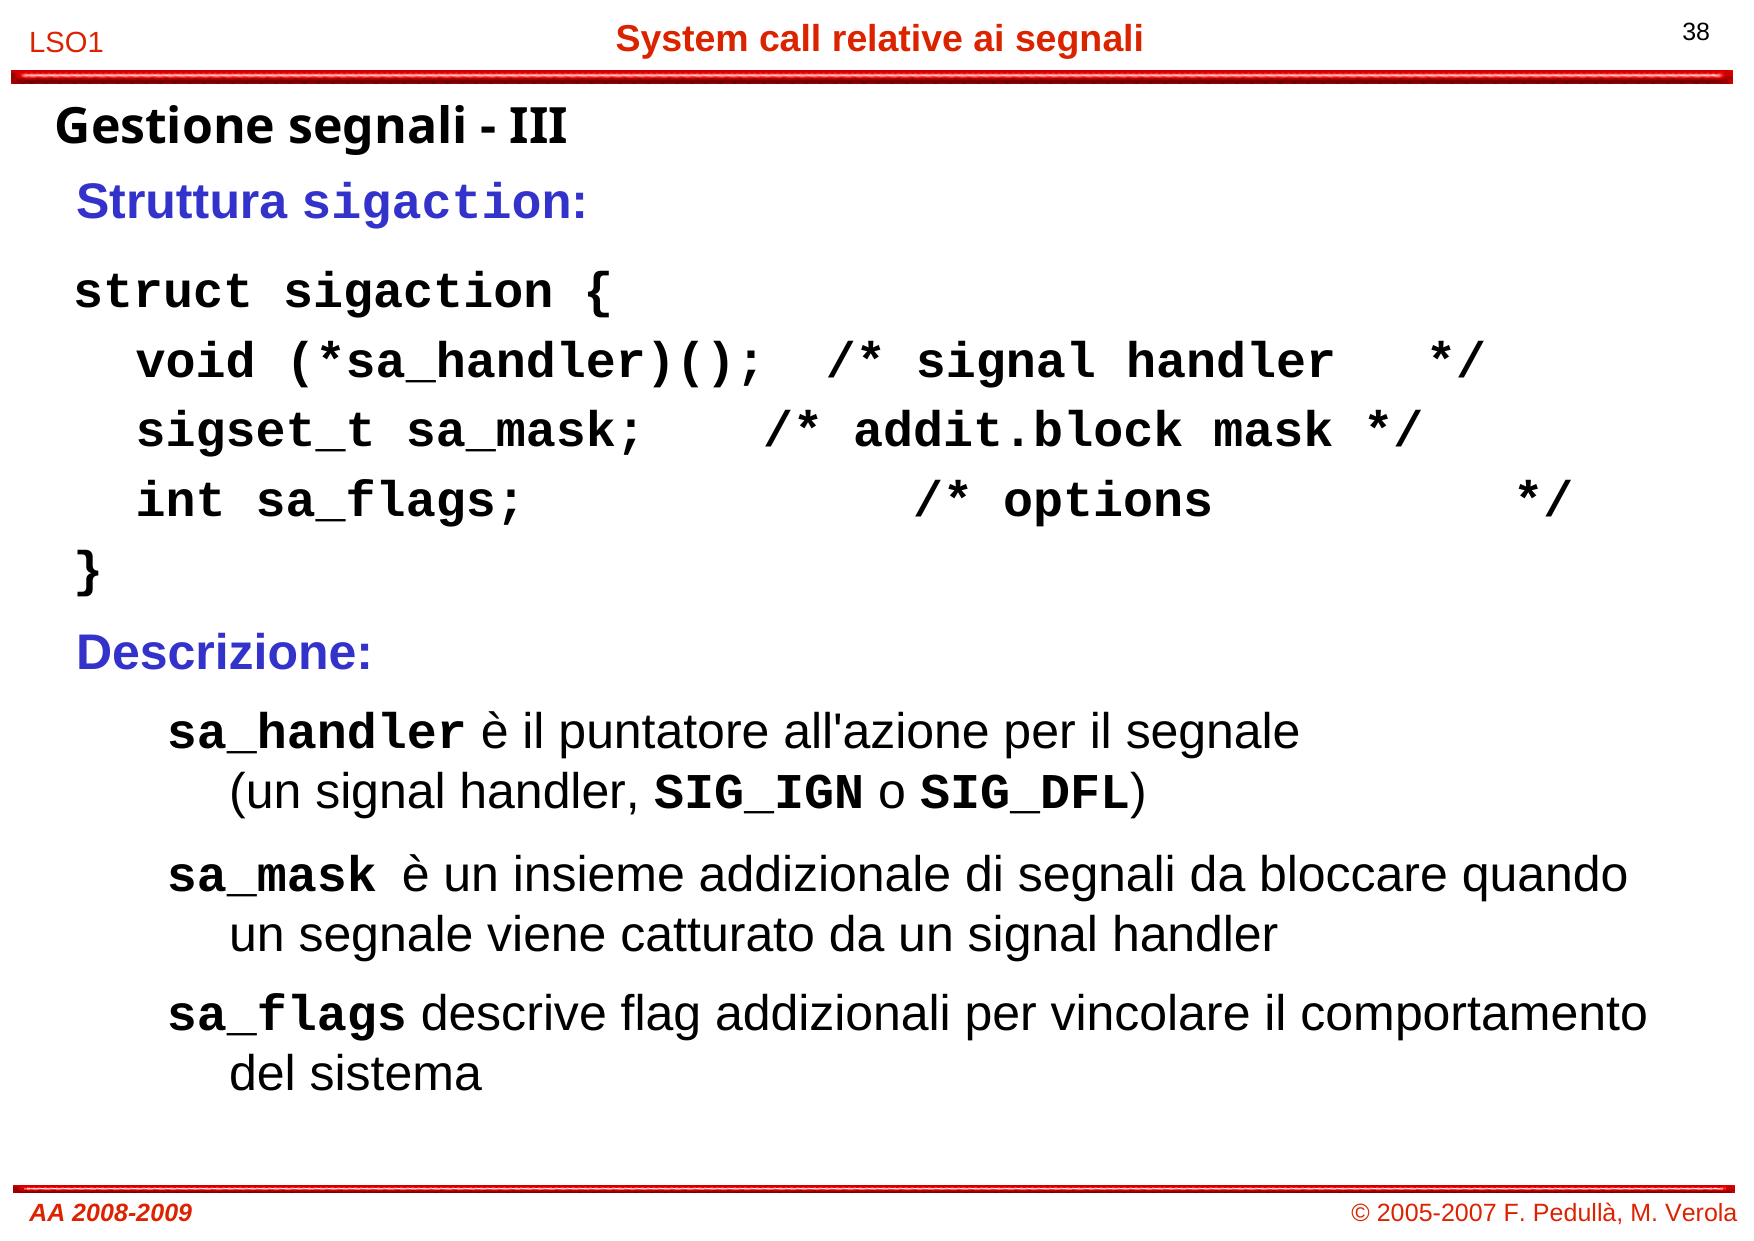

# Gestione segnali - III
Struttura sigaction:
struct sigaction {
	void (*sa_handler)(); /* signal handler */
	sigset_t sa_mask;	 /* addit.block mask */
	int sa_flags;		 /* options */
}
Descrizione:
sa_handler è il puntatore all'azione per il segnale
(un signal handler, SIG_IGN o SIG_DFL)
sa_mask è un insieme addizionale di segnali da bloccare quando un segnale viene catturato da un signal handler
sa_flags descrive flag addizionali per vincolare il comportamento del sistema